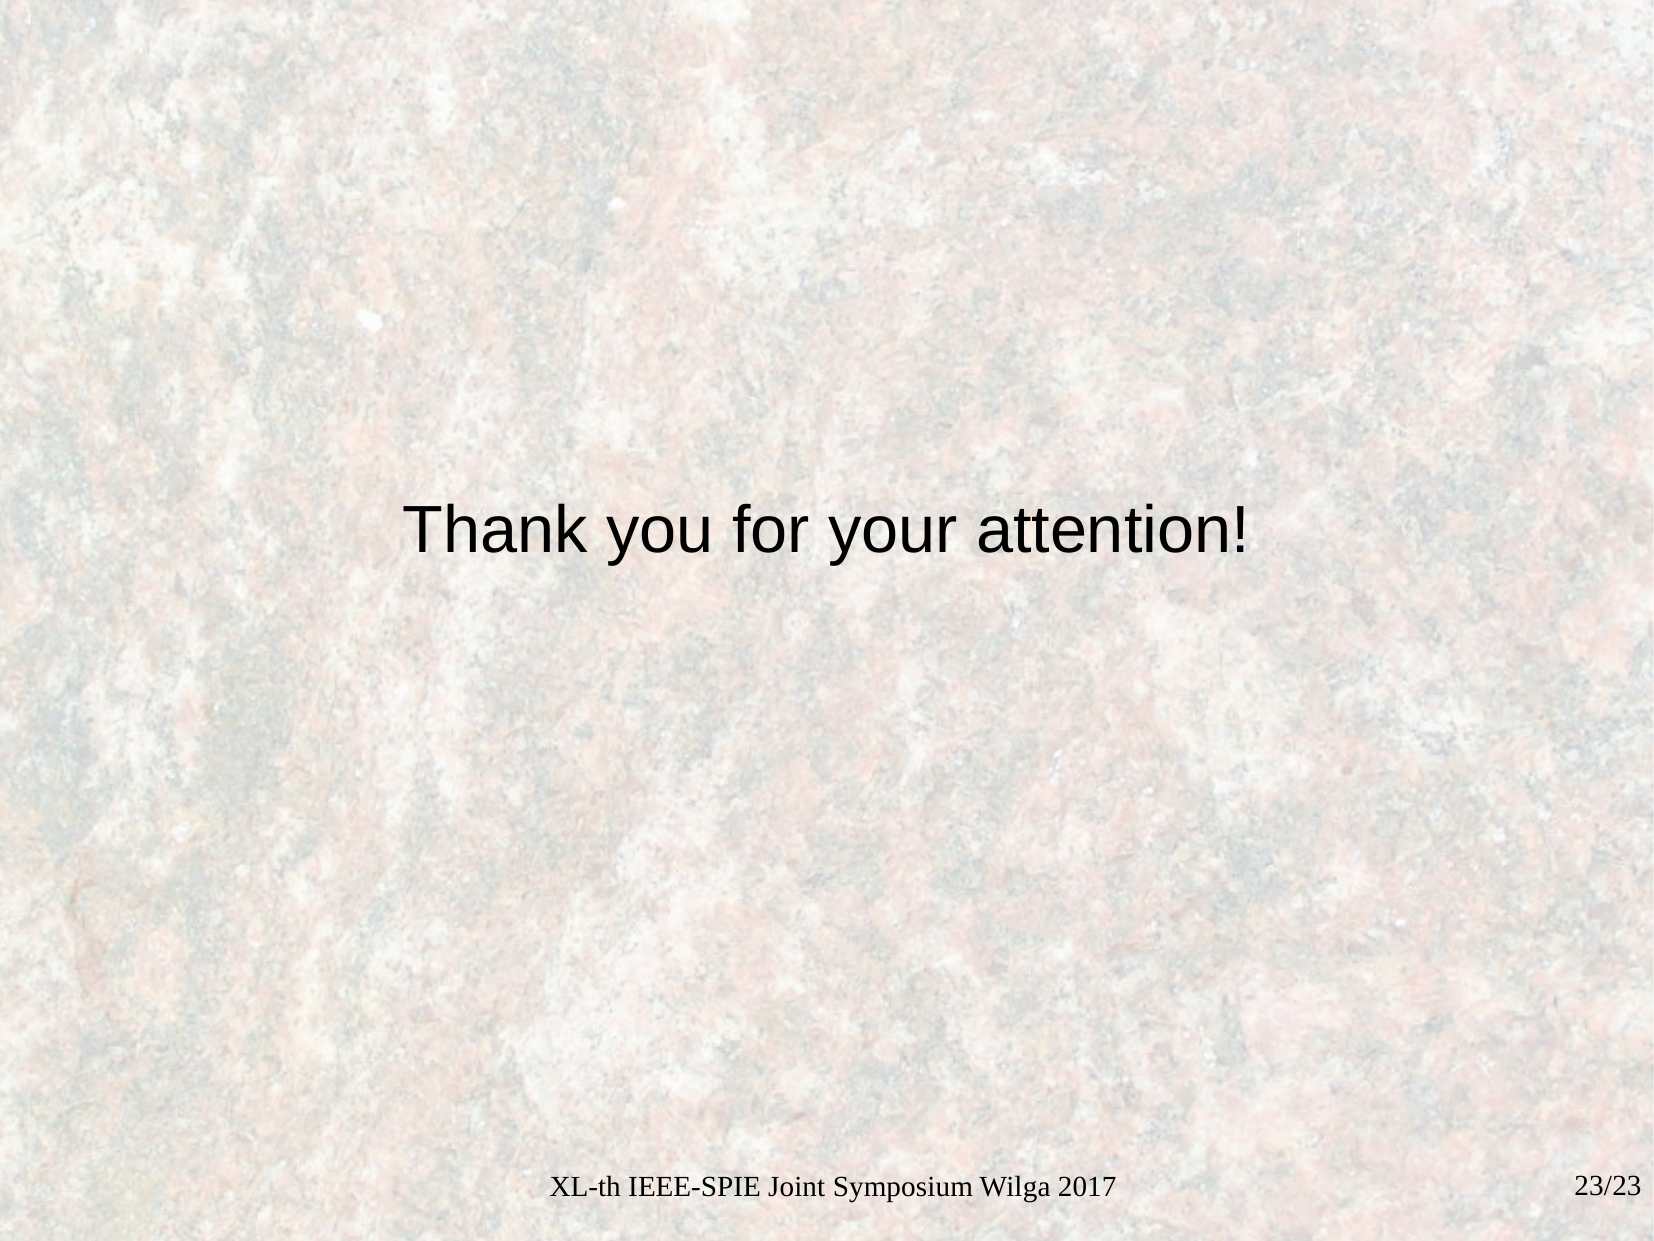

# Thank you for your attention!
23
CBM Collaboration Meeting 03.2017